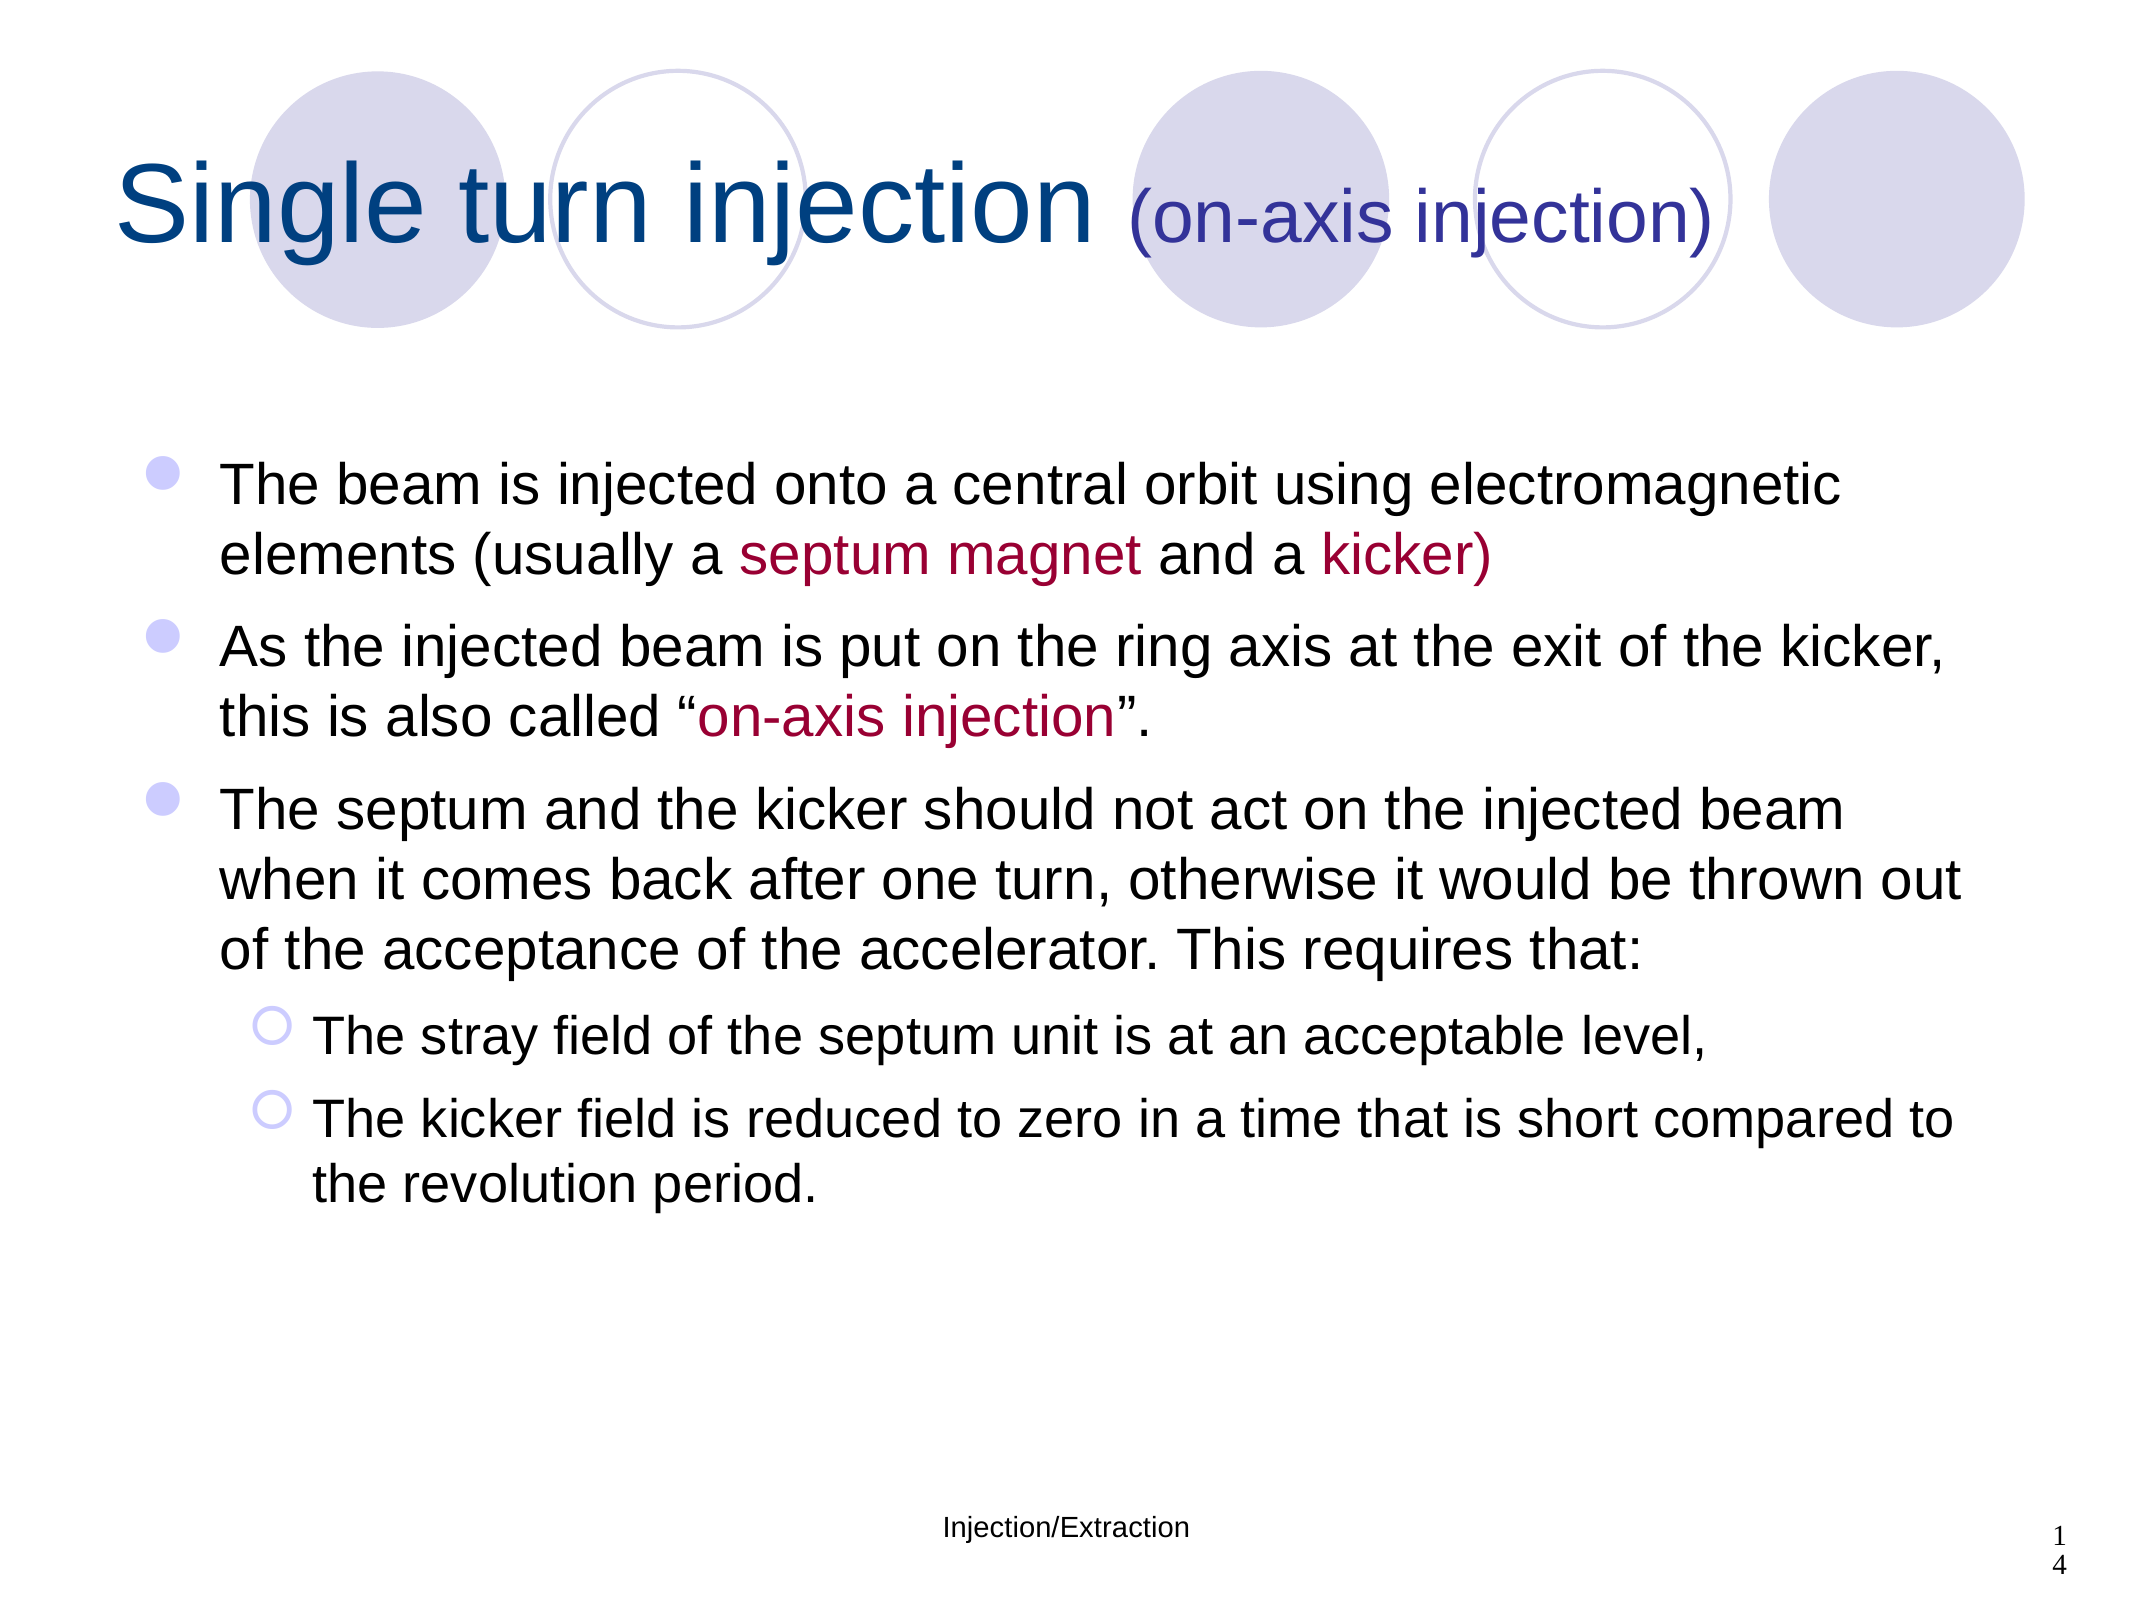

# Single turn injection (on-axis injection)
The beam is injected onto a central orbit using electromagnetic elements (usually a septum magnet and a kicker)
As the injected beam is put on the ring axis at the exit of the kicker, this is also called “on-axis injection”.
The septum and the kicker should not act on the injected beam when it comes back after one turn, otherwise it would be thrown out of the acceptance of the accelerator. This requires that:
The stray field of the septum unit is at an acceptable level,
The kicker field is reduced to zero in a time that is short compared to the revolution period.
14